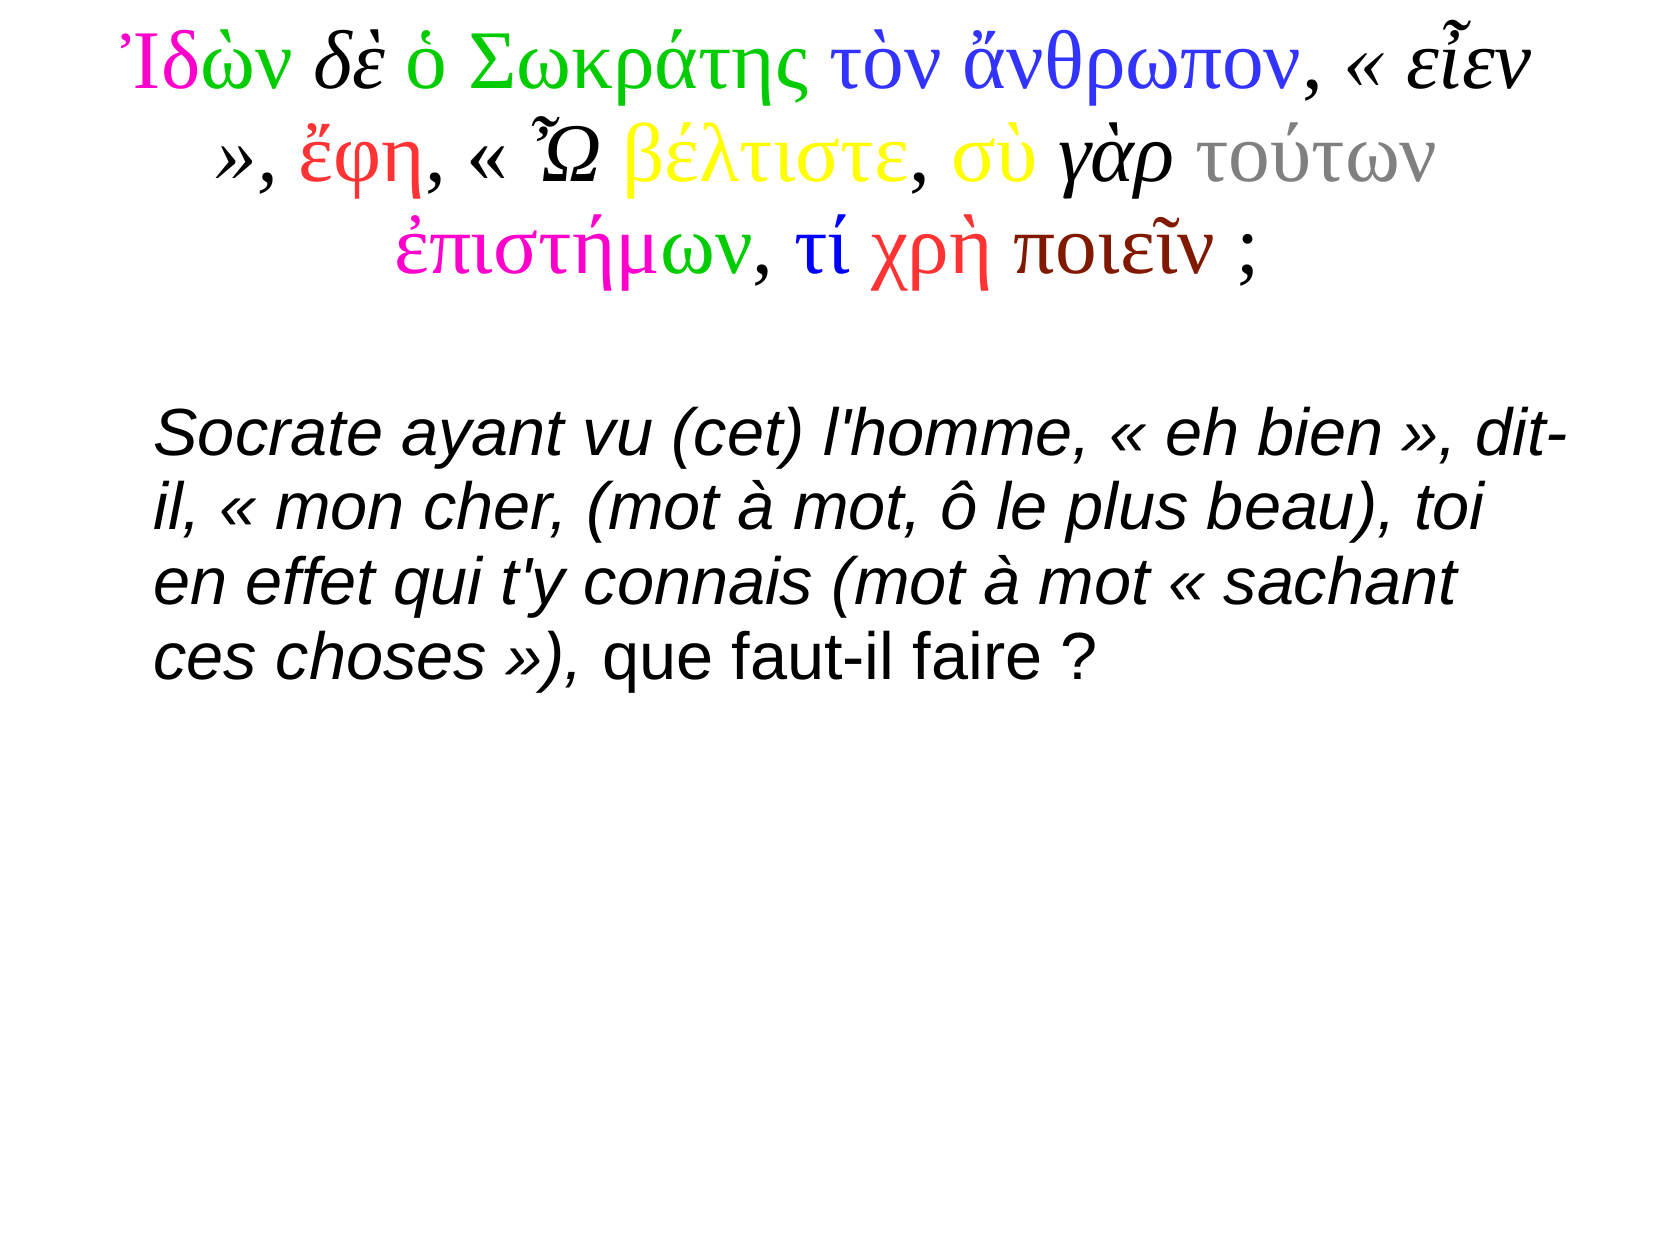

# Ἰδὼν δὲ ὁ Σωκράτης τὸν ἄνθρωπον, « εἶεν », ἔφη, « Ὦ βέλτιστε, σὺ γὰρ τούτων ἐπιστήμων, τί χρὴ ποιεῖν ;
Socrate ayant vu (cet) l'homme, « eh bien », dit-il, « mon cher, (mot à mot, ô le plus beau), toi en effet qui t'y connais (mot à mot « sachant ces choses »), que faut-il faire ?